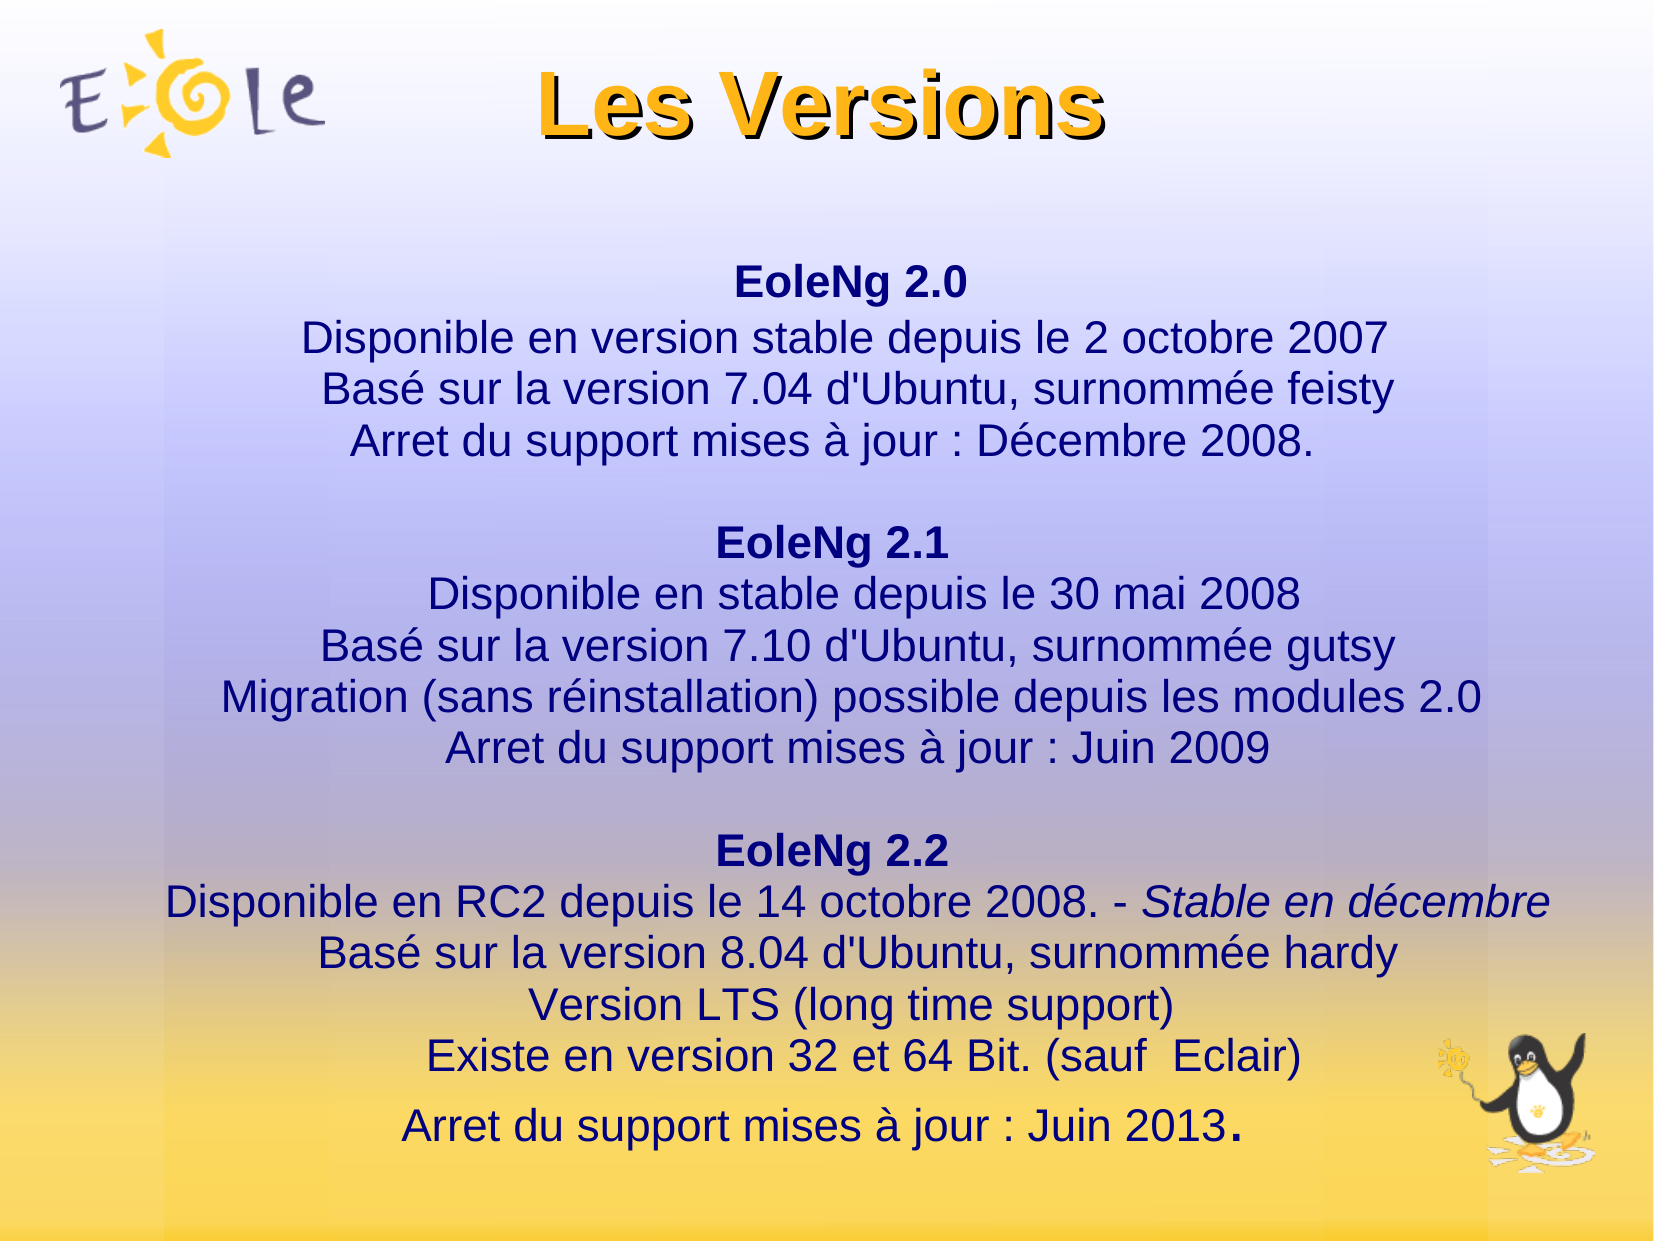

# Les Versions
 EoleNg 2.0
 Disponible en version stable depuis le 2 octobre 2007
 Basé sur la version 7.04 d'Ubuntu, surnommée feisty
Arret du support mises à jour : Décembre 2008.
EoleNg 2.1
 Disponible en stable depuis le 30 mai 2008
 Basé sur la version 7.10 d'Ubuntu, surnommée gutsy
 Migration (sans réinstallation) possible depuis les modules 2.0
 Arret du support mises à jour : Juin 2009
EoleNg 2.2
 Disponible en RC2 depuis le 14 octobre 2008. - Stable en décembre
 Basé sur la version 8.04 d'Ubuntu, surnommée hardy
 Version LTS (long time support)
 Existe en version 32 et 64 Bit. (sauf Eclair)
Arret du support mises à jour : Juin 2013.